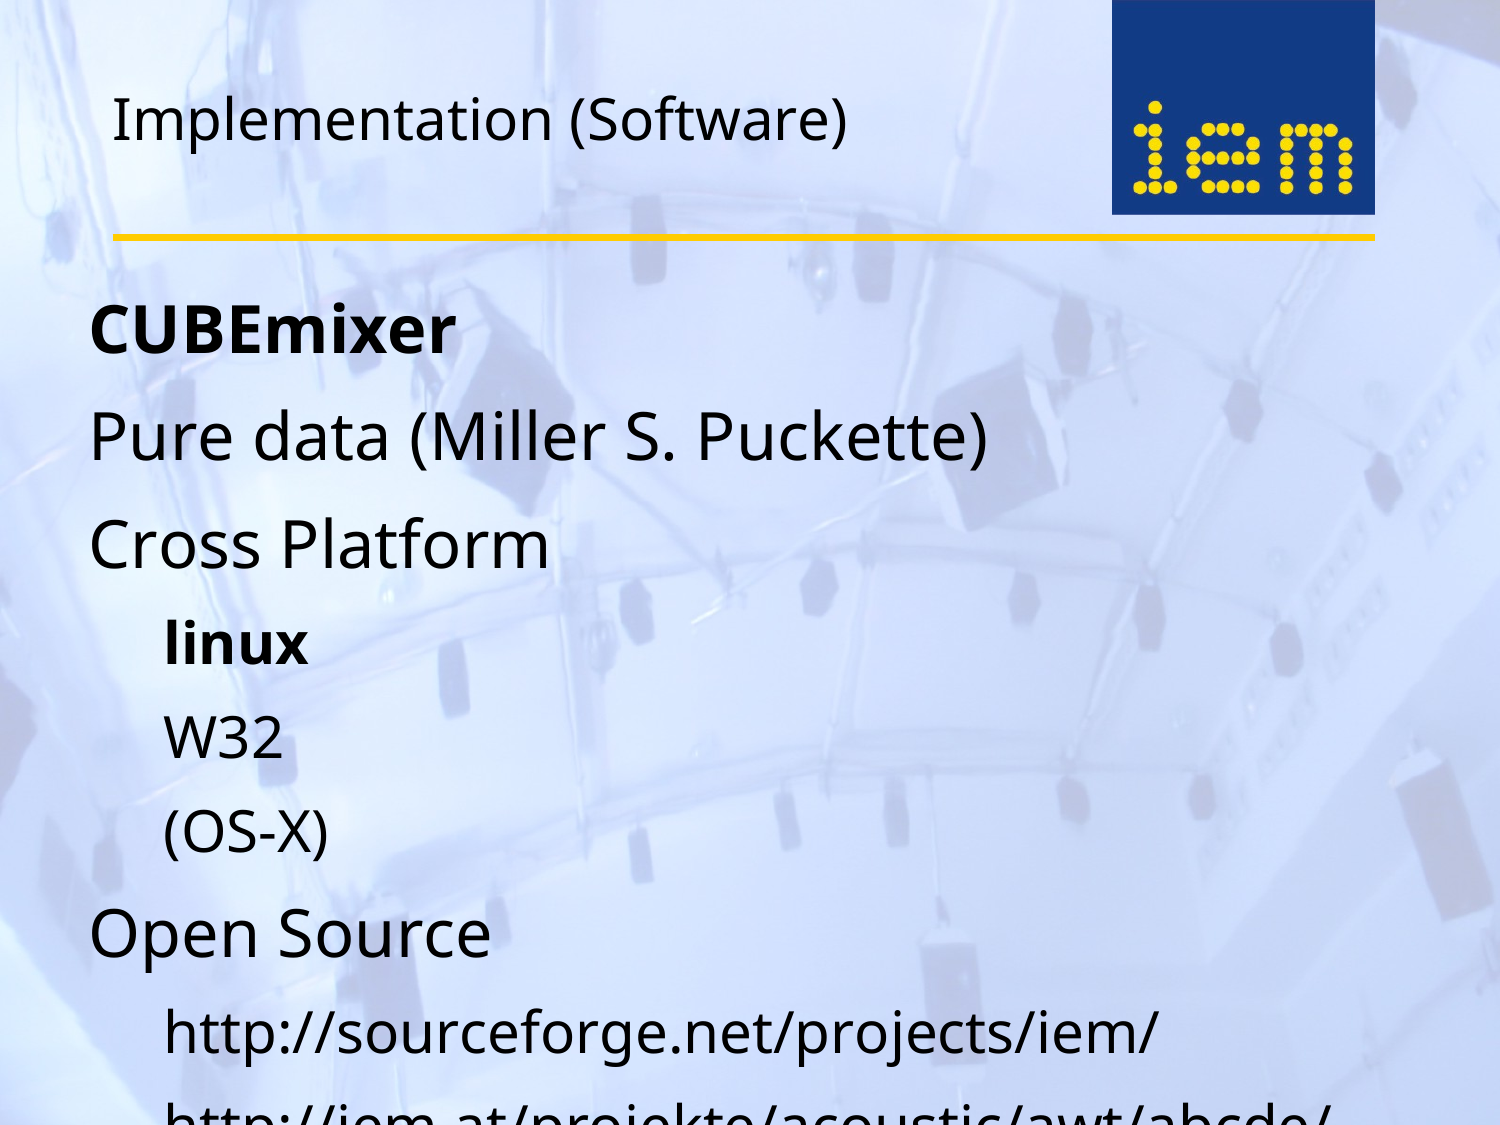

# Implementation (Software)
CUBEmixer
Pure data (Miller S. Puckette)
Cross Platform
linux
W32
(OS-X)
Open Source
http://sourceforge.net/projects/iem/
http://iem.at/projekte/acoustic/awt/abcde/